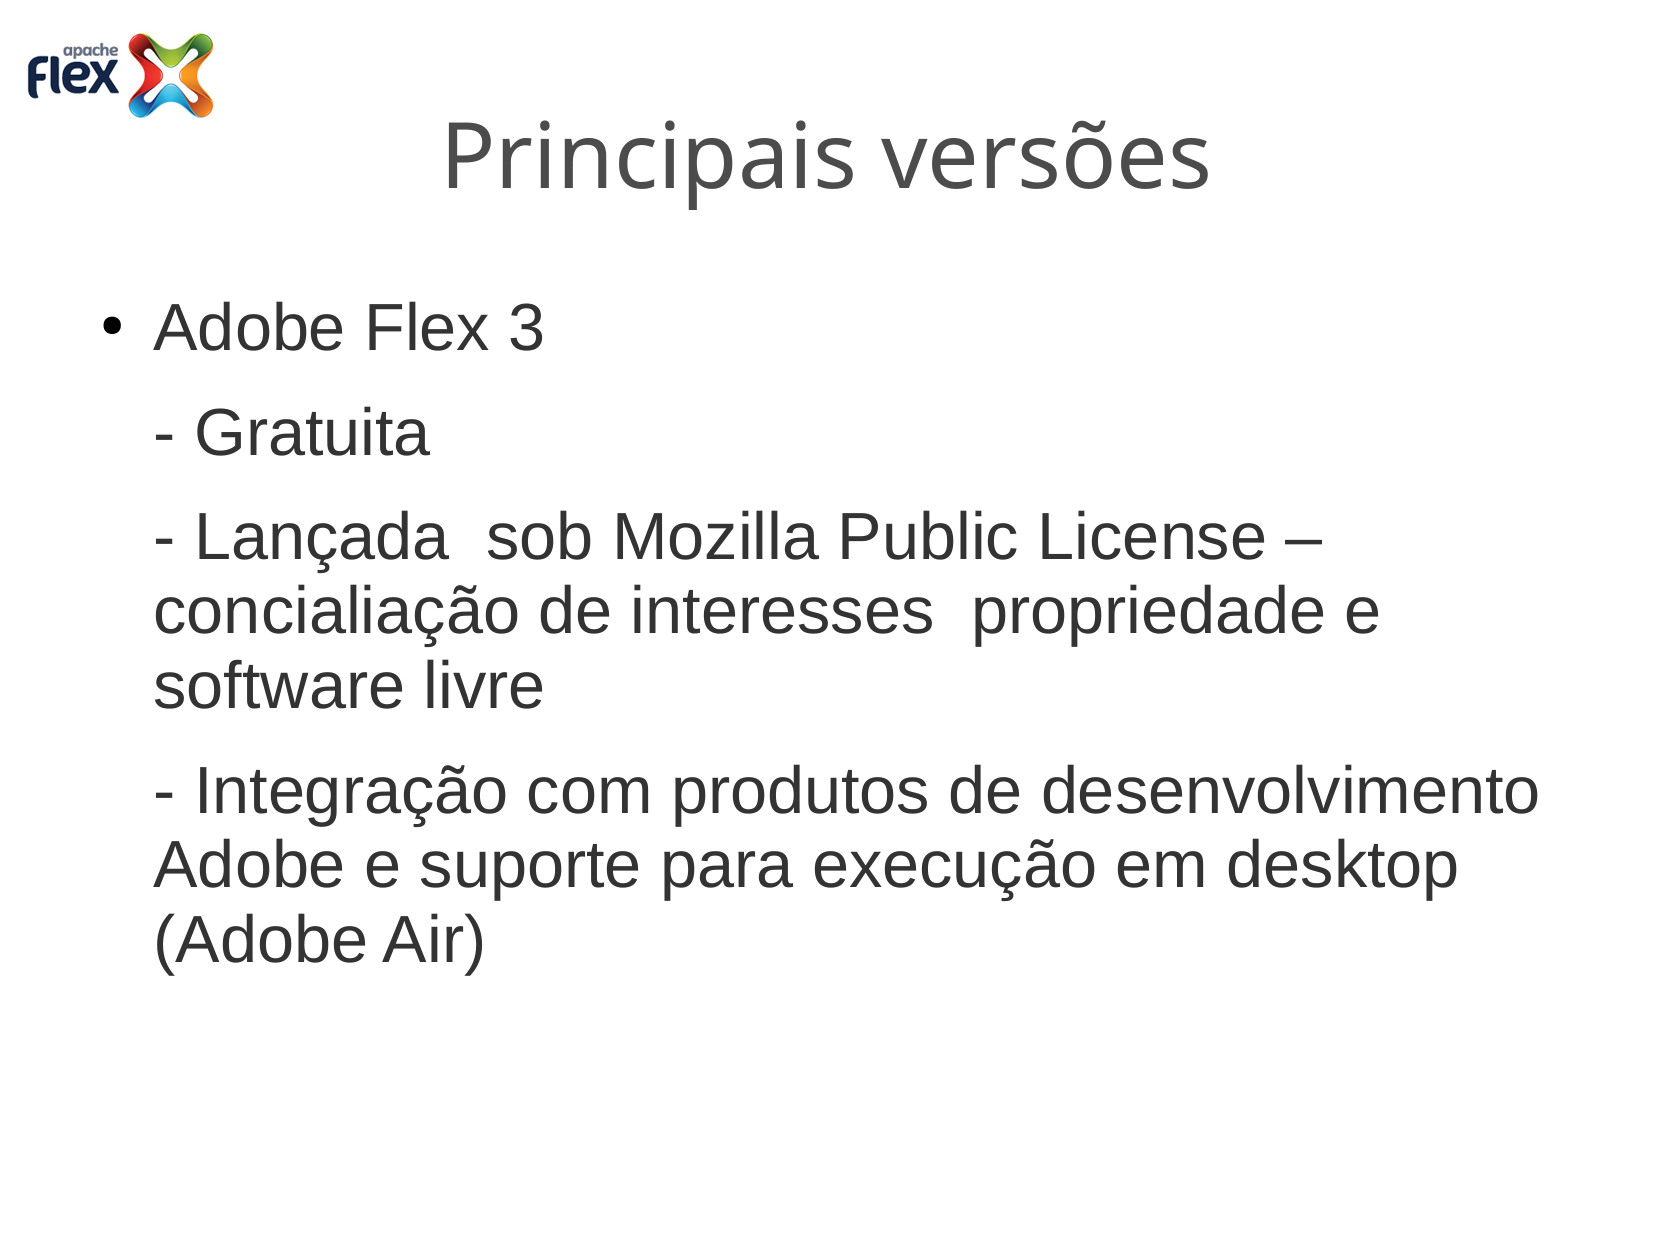

# Principais versões
Adobe Flex 3
- Gratuita
- Lançada sob Mozilla Public License – concialiação de interesses propriedade e software livre
- Integração com produtos de desenvolvimento Adobe e suporte para execução em desktop (Adobe Air)